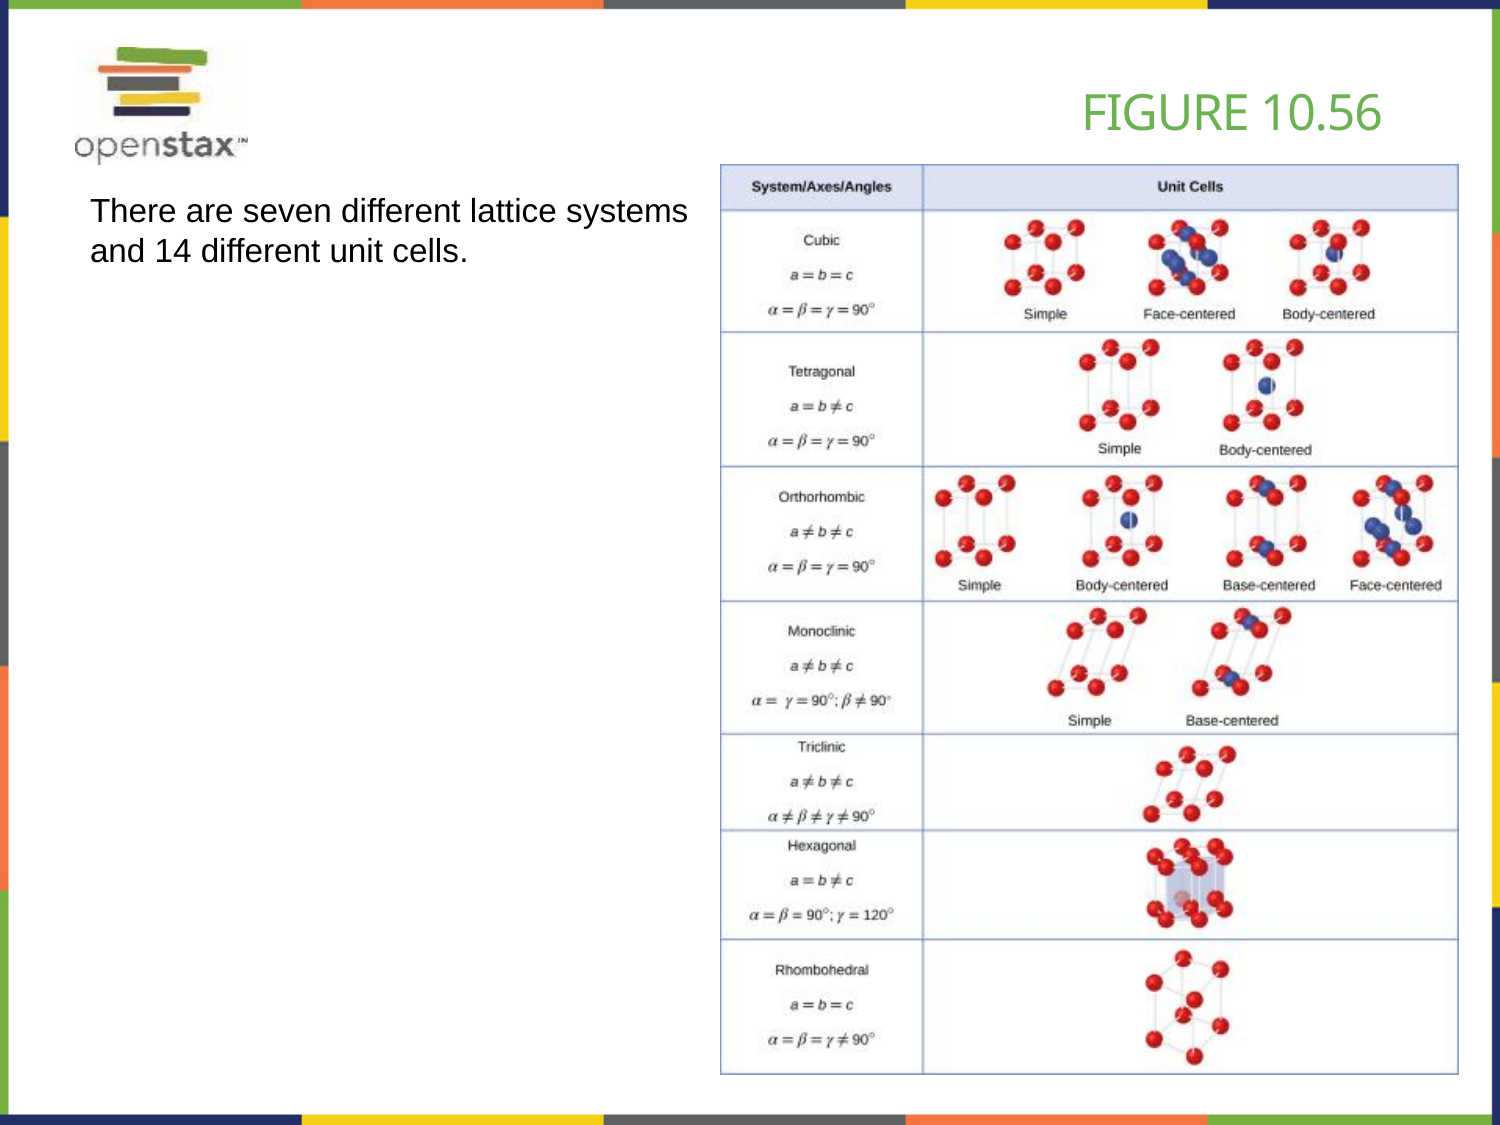

# Figure 10.56
There are seven different lattice systems and 14 different unit cells.